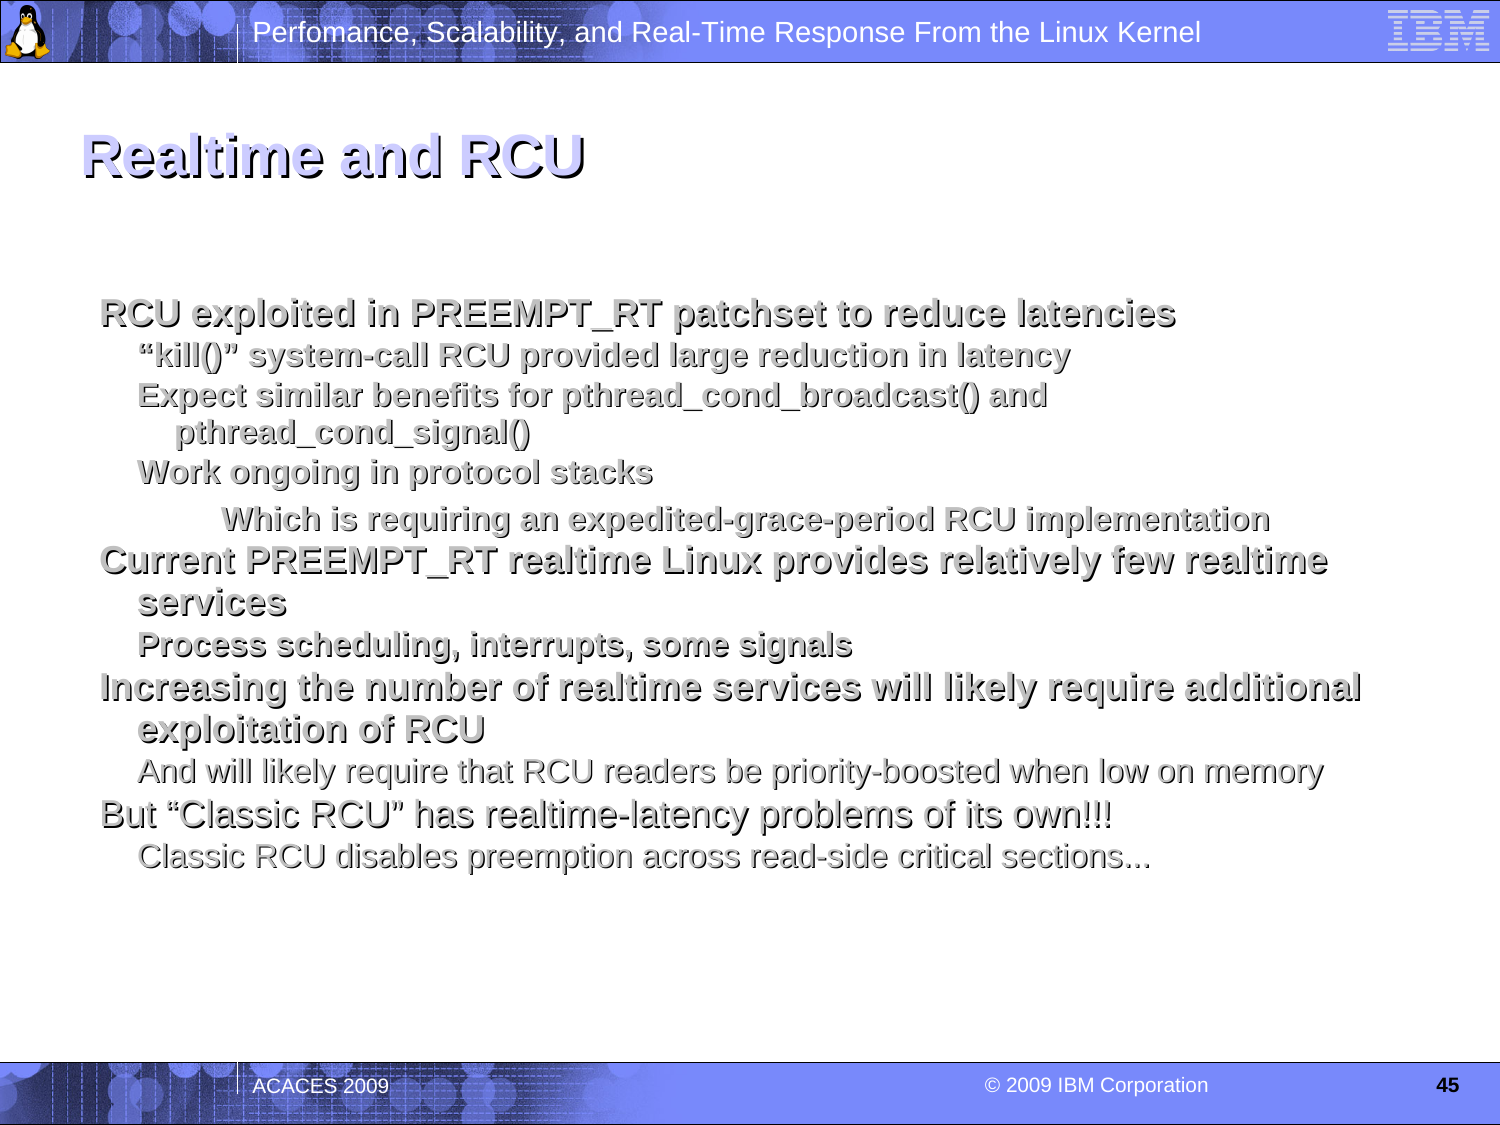

# Realtime and RCU
RCU exploited in PREEMPT_RT patchset to reduce latencies
“kill()” system-call RCU provided large reduction in latency
Expect similar benefits for pthread_cond_broadcast() and pthread_cond_signal()
Work ongoing in protocol stacks
Which is requiring an expedited-grace-period RCU implementation
Current PREEMPT_RT realtime Linux provides relatively few realtime services
Process scheduling, interrupts, some signals
Increasing the number of realtime services will likely require additional exploitation of RCU
And will likely require that RCU readers be priority-boosted when low on memory
But “Classic RCU” has realtime-latency problems of its own!!!
Classic RCU disables preemption across read-side critical sections...
45